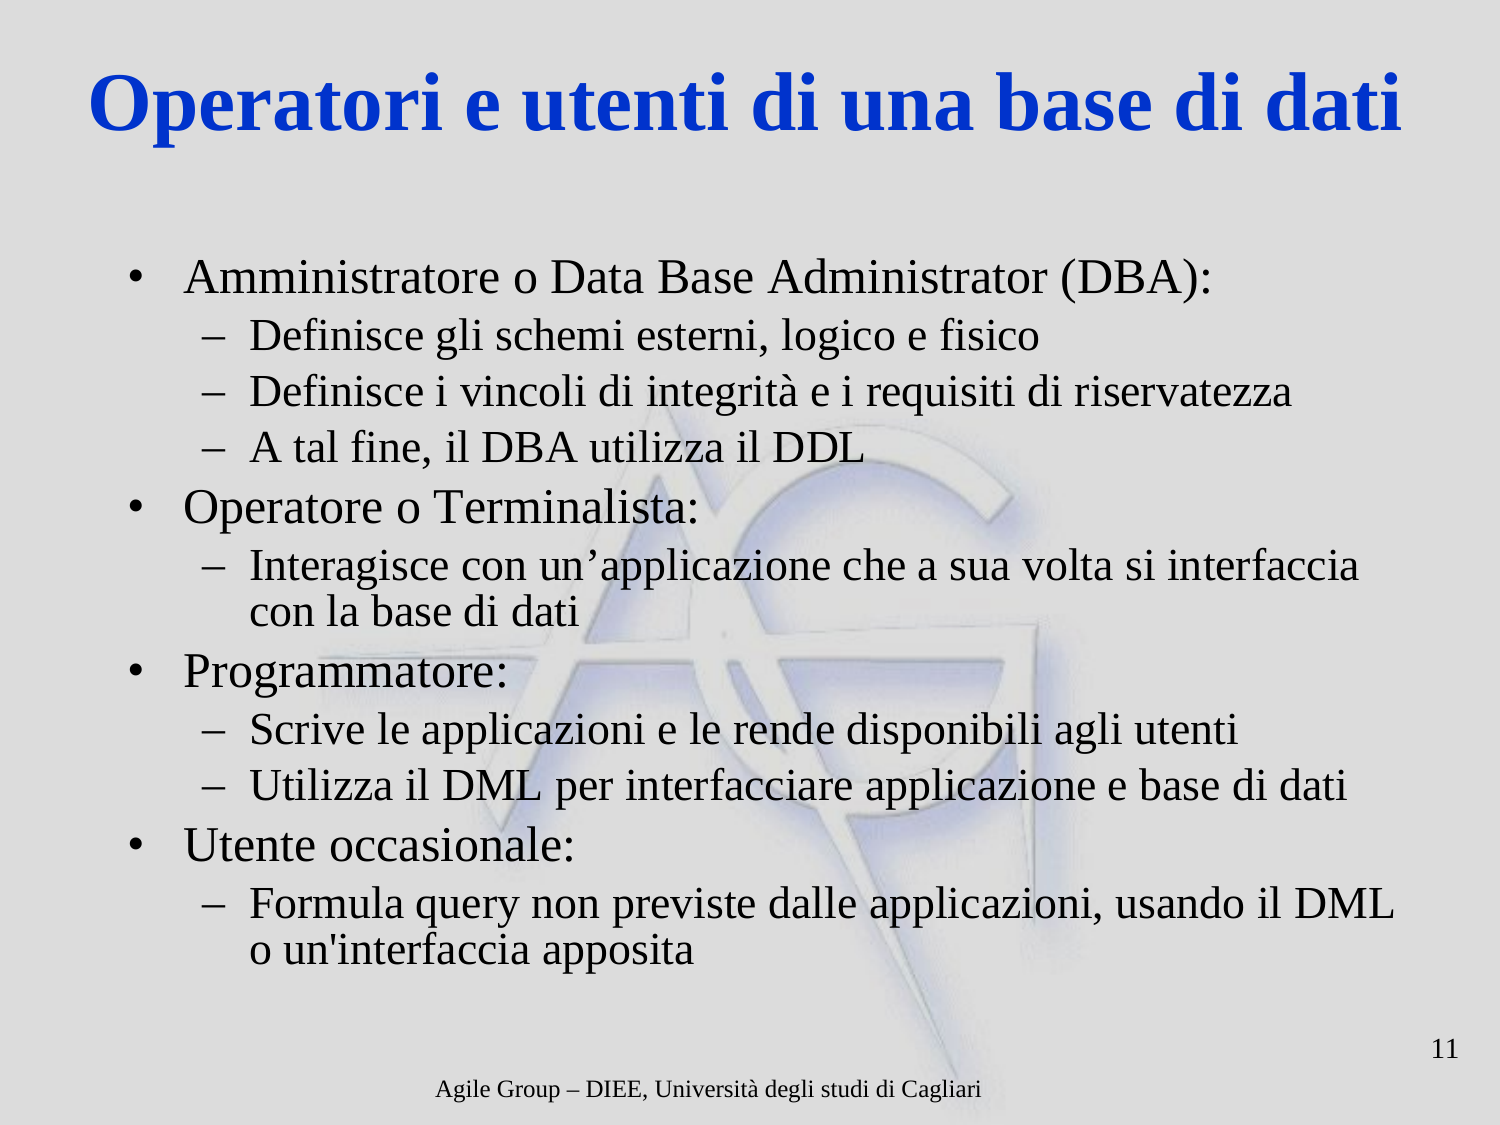

# Operatori e utenti di una base di dati
Amministratore o Data Base Administrator (DBA):
Definisce gli schemi esterni, logico e fisico
Definisce i vincoli di integrità e i requisiti di riservatezza
A tal fine, il DBA utilizza il DDL
Operatore o Terminalista:
Interagisce con un’applicazione che a sua volta si interfaccia con la base di dati
Programmatore:
Scrive le applicazioni e le rende disponibili agli utenti
Utilizza il DML per interfacciare applicazione e base di dati
Utente occasionale:
Formula query non previste dalle applicazioni, usando il DML o un'interfaccia apposita
11